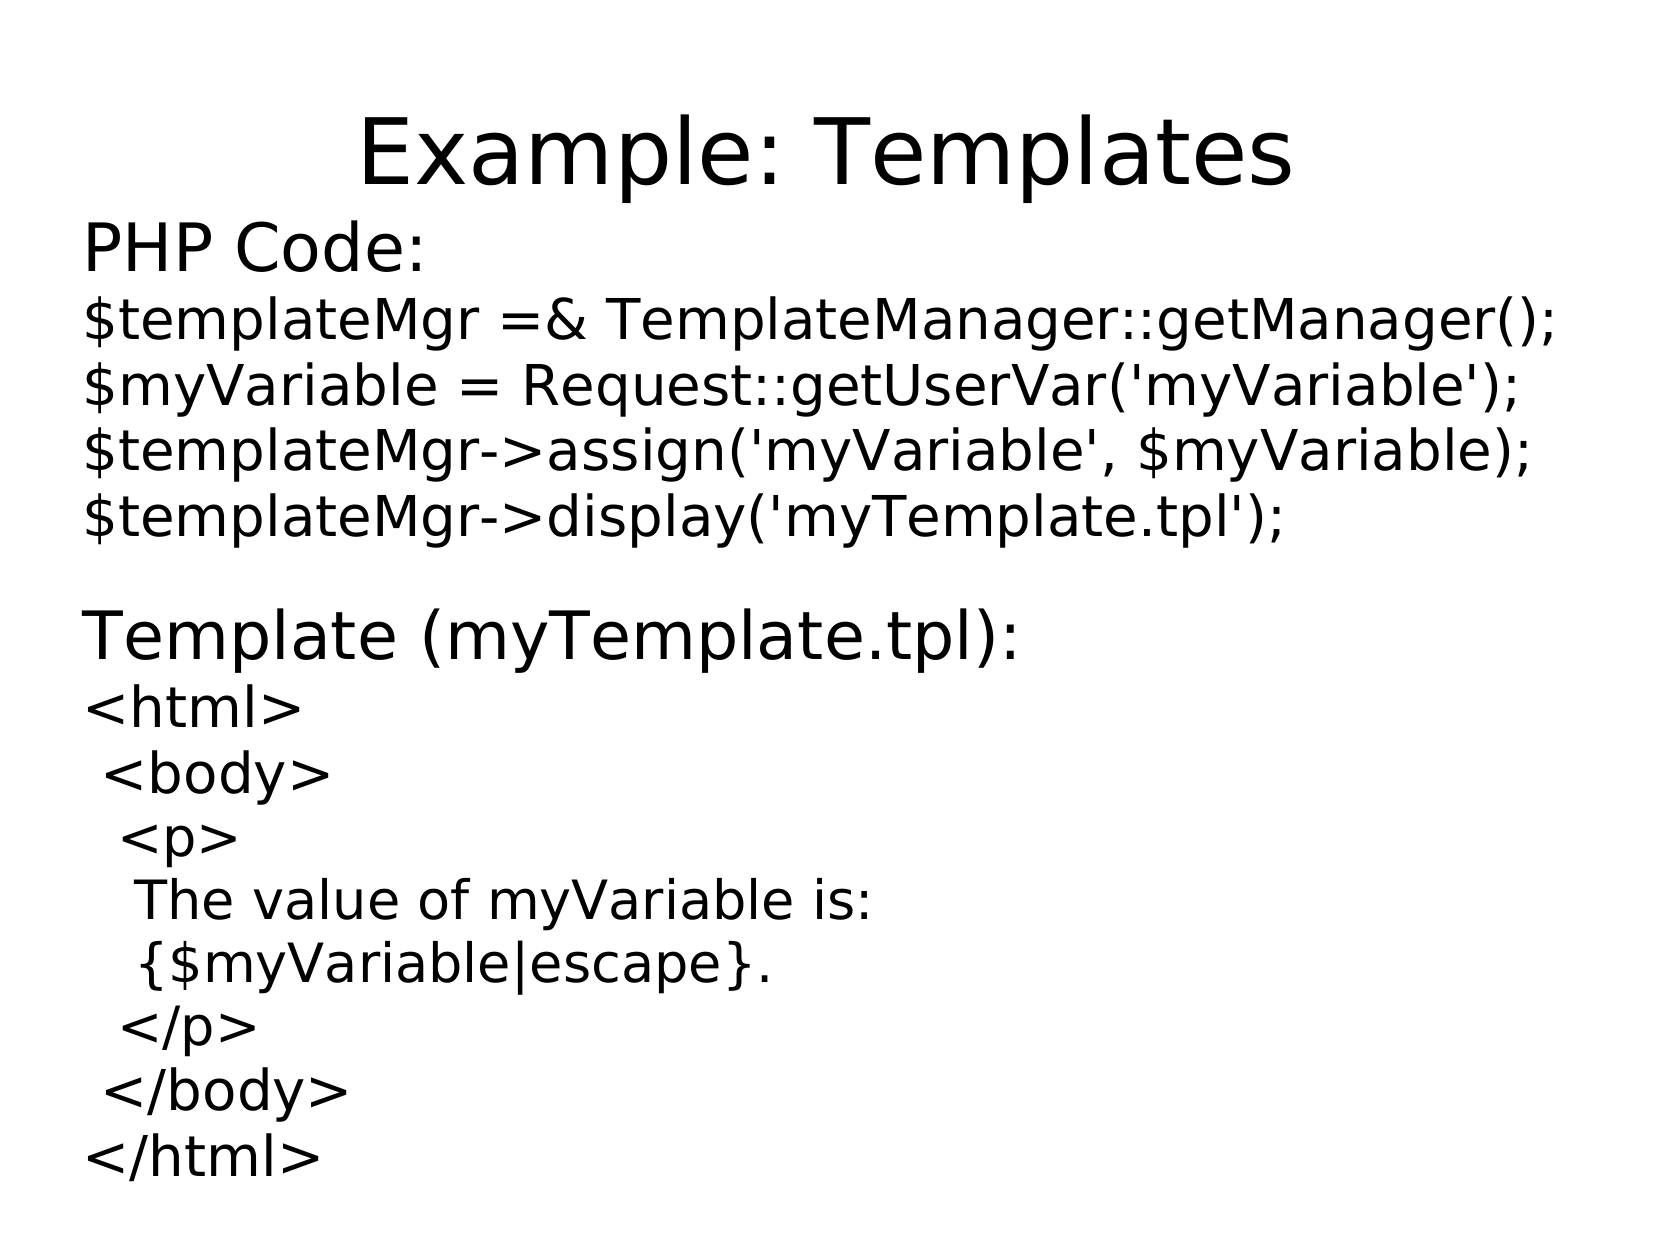

# Example: Templates
PHP Code:
$templateMgr =& TemplateManager::getManager();
$myVariable = Request::getUserVar('myVariable');
$templateMgr->assign('myVariable', $myVariable);
$templateMgr->display('myTemplate.tpl');
Template (myTemplate.tpl):
<html>
 <body>
 <p>
 The value of myVariable is:
 {$myVariable|escape}.
 </p>
 </body>
</html>